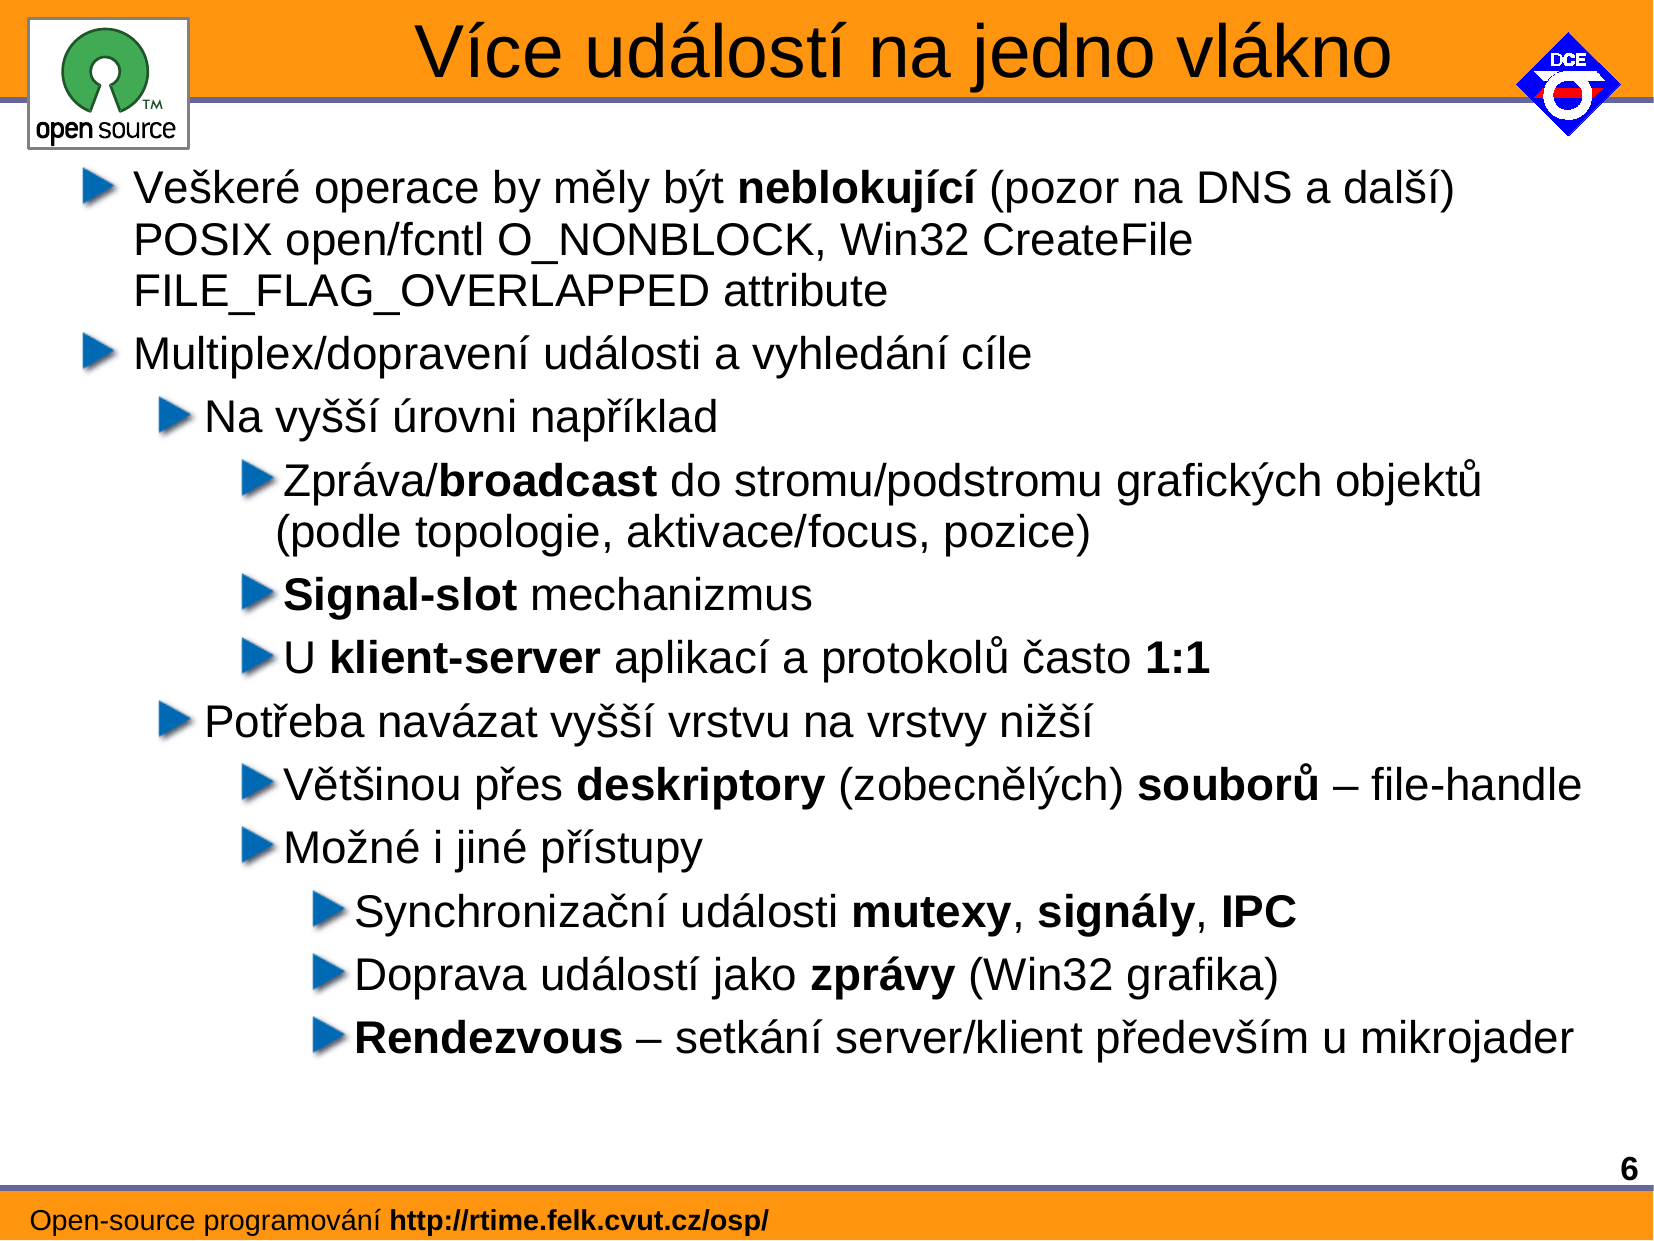

# Více událostí na jedno vlákno
Veškeré operace by měly být neblokující (pozor na DNS a další)
POSIX open/fcntl O_NONBLOCK, Win32 CreateFile FILE_FLAG_OVERLAPPED attribute
Multiplex/dopravení události a vyhledání cíle
Na vyšší úrovni například
Zpráva/broadcast do stromu/podstromu grafických objektů (podle topologie, aktivace/focus, pozice)
Signal-slot mechanizmus
U klient-server aplikací a protokolů často 1:1
Potřeba navázat vyšší vrstvu na vrstvy nižší
Většinou přes deskriptory (zobecnělých) souborů – file-handle
Možné i jiné přístupy
Synchronizační události mutexy, signály, IPC
Doprava událostí jako zprávy (Win32 grafika)
Rendezvous – setkání server/klient především u mikrojader